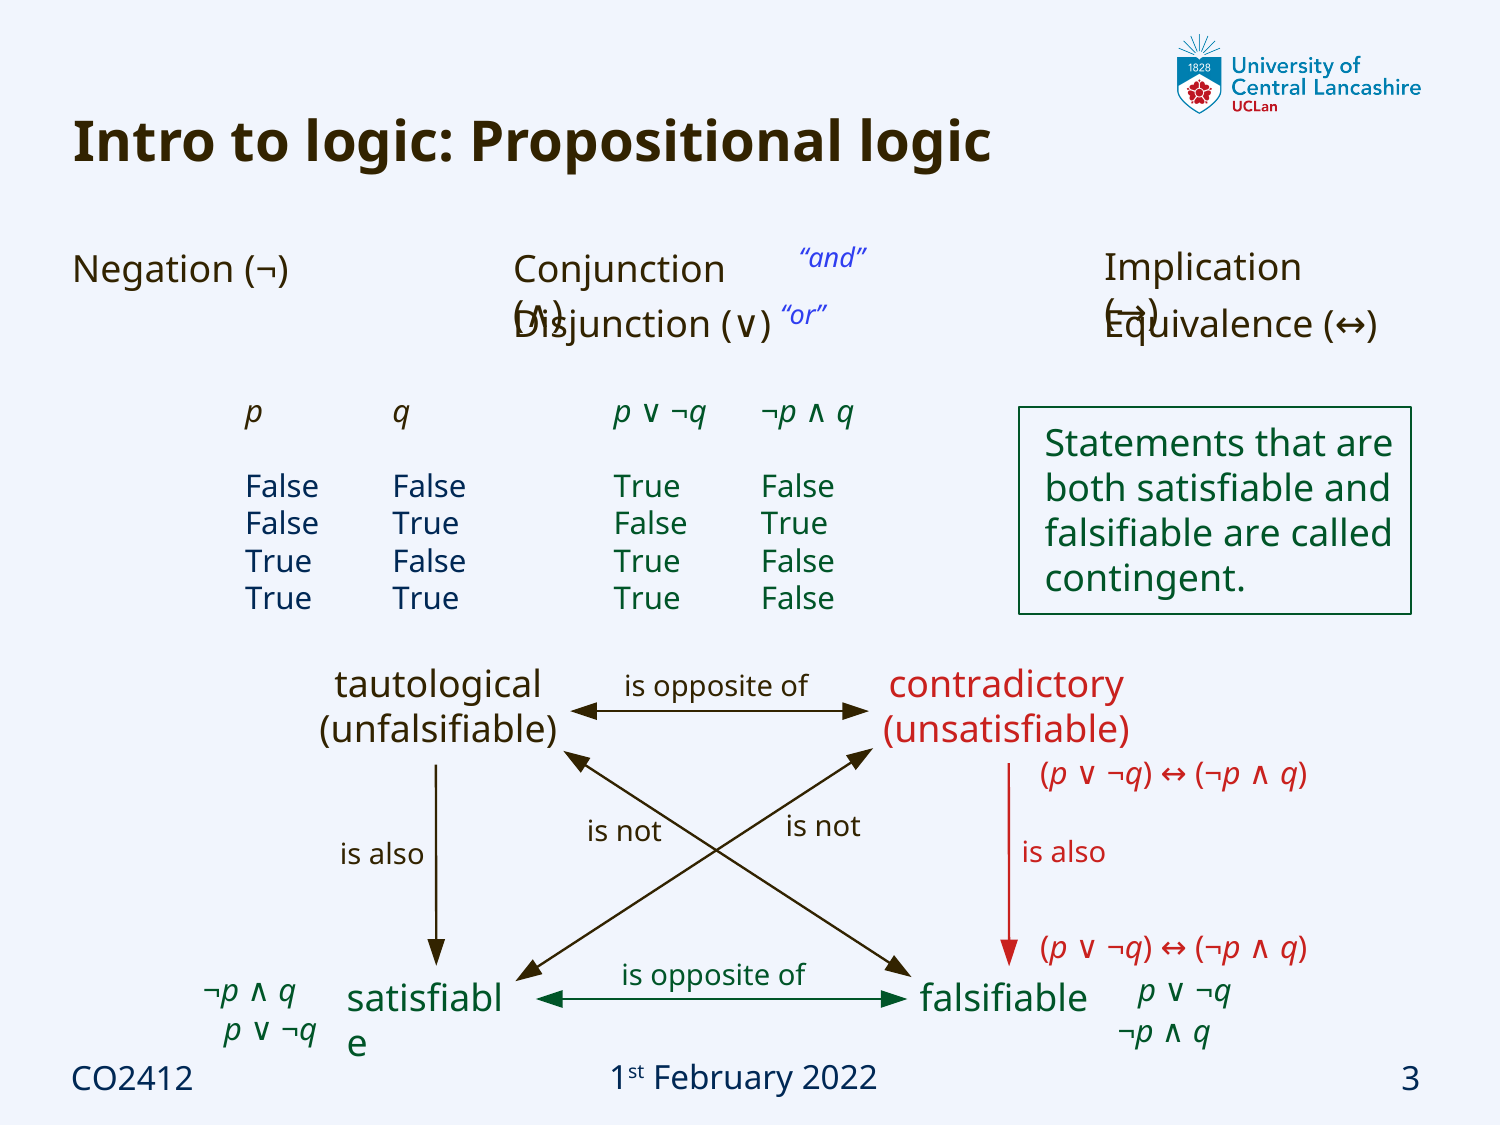

# Intro to logic: Propositional logic
“and”
Implication (→)
Conjunction (∧)
Negation (¬)
“or”
Disjunction (∨)
Equivalence (↔)
p		q			p ∨ ¬q	¬p ∧ q
False	False		True		False
False	True			False	True
True		False		True		False
True		True			True		False
Statements that are both satisfiable and falsifiable are called contingent.
tautological
(unfalsifiable)
contradictory
(unsatisfiable)
is opposite of
(p ∨ ¬q) ↔ (¬p ∧ q)
is not
is not
is also
is also
(p ∨ ¬q) ↔ (¬p ∧ q)
is opposite of
p ∨ ¬q
¬p ∧ q
satisfiable
falsifiable
p ∨ ¬q
¬p ∧ q